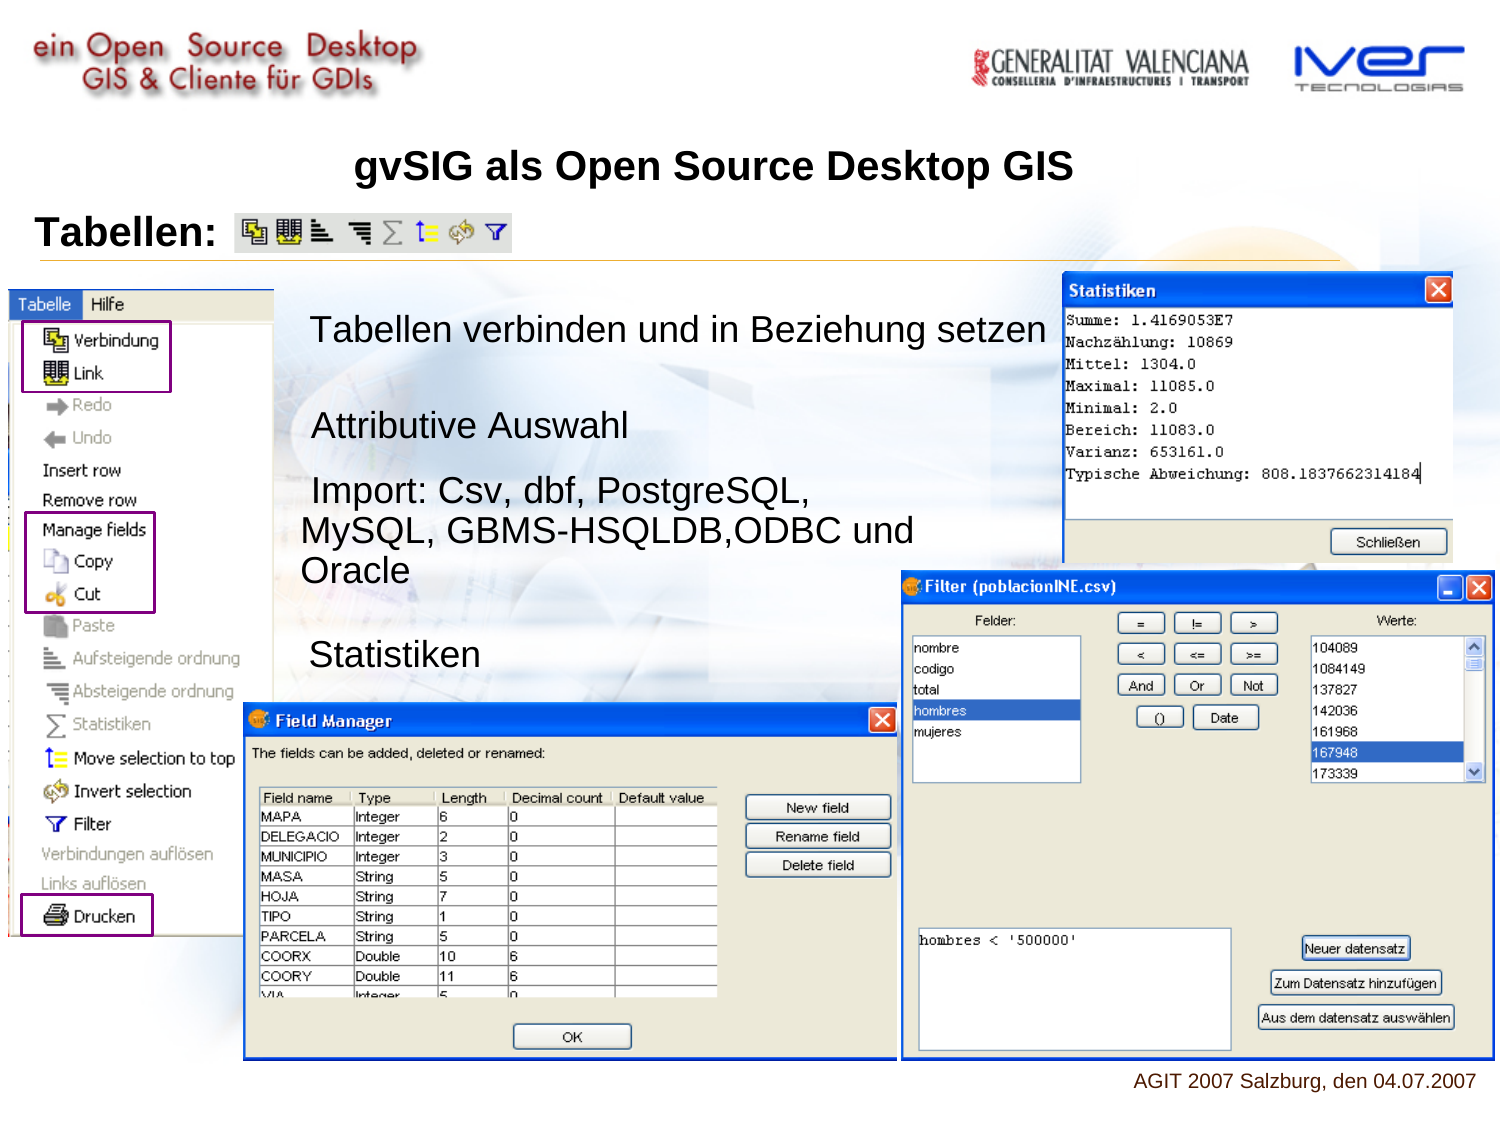

gvSIG als Open Source Desktop GIS
Tabellen:
 Statistiken
 Tabellen verbinden und in Beziehung setzen
 Attributive Auswahl
 Import: Csv, dbf, PostgreSQL, MySQL, GBMS-HSQLDB,ODBC und Oracle
AGIT 2007 Salzburg, den 04.07.2007